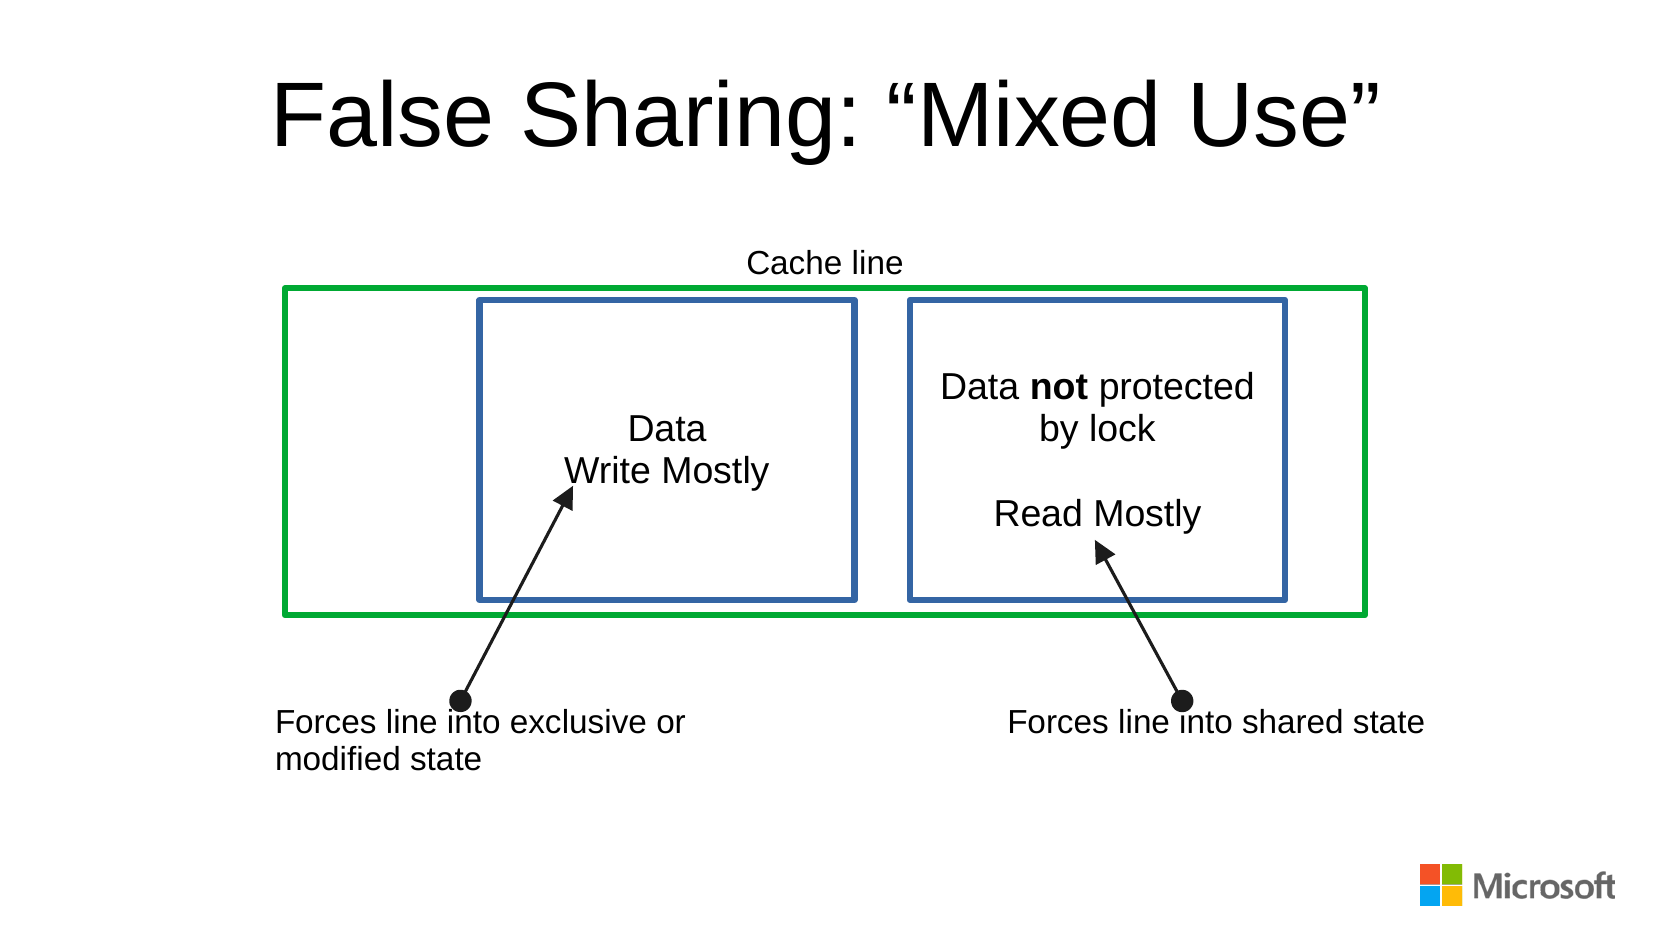

# False Sharing: “Mixed Use”
Cache line
Data
Write Mostly
Data not protected by lock
Read Mostly
Forces line into exclusive or modified state
Forces line into shared state